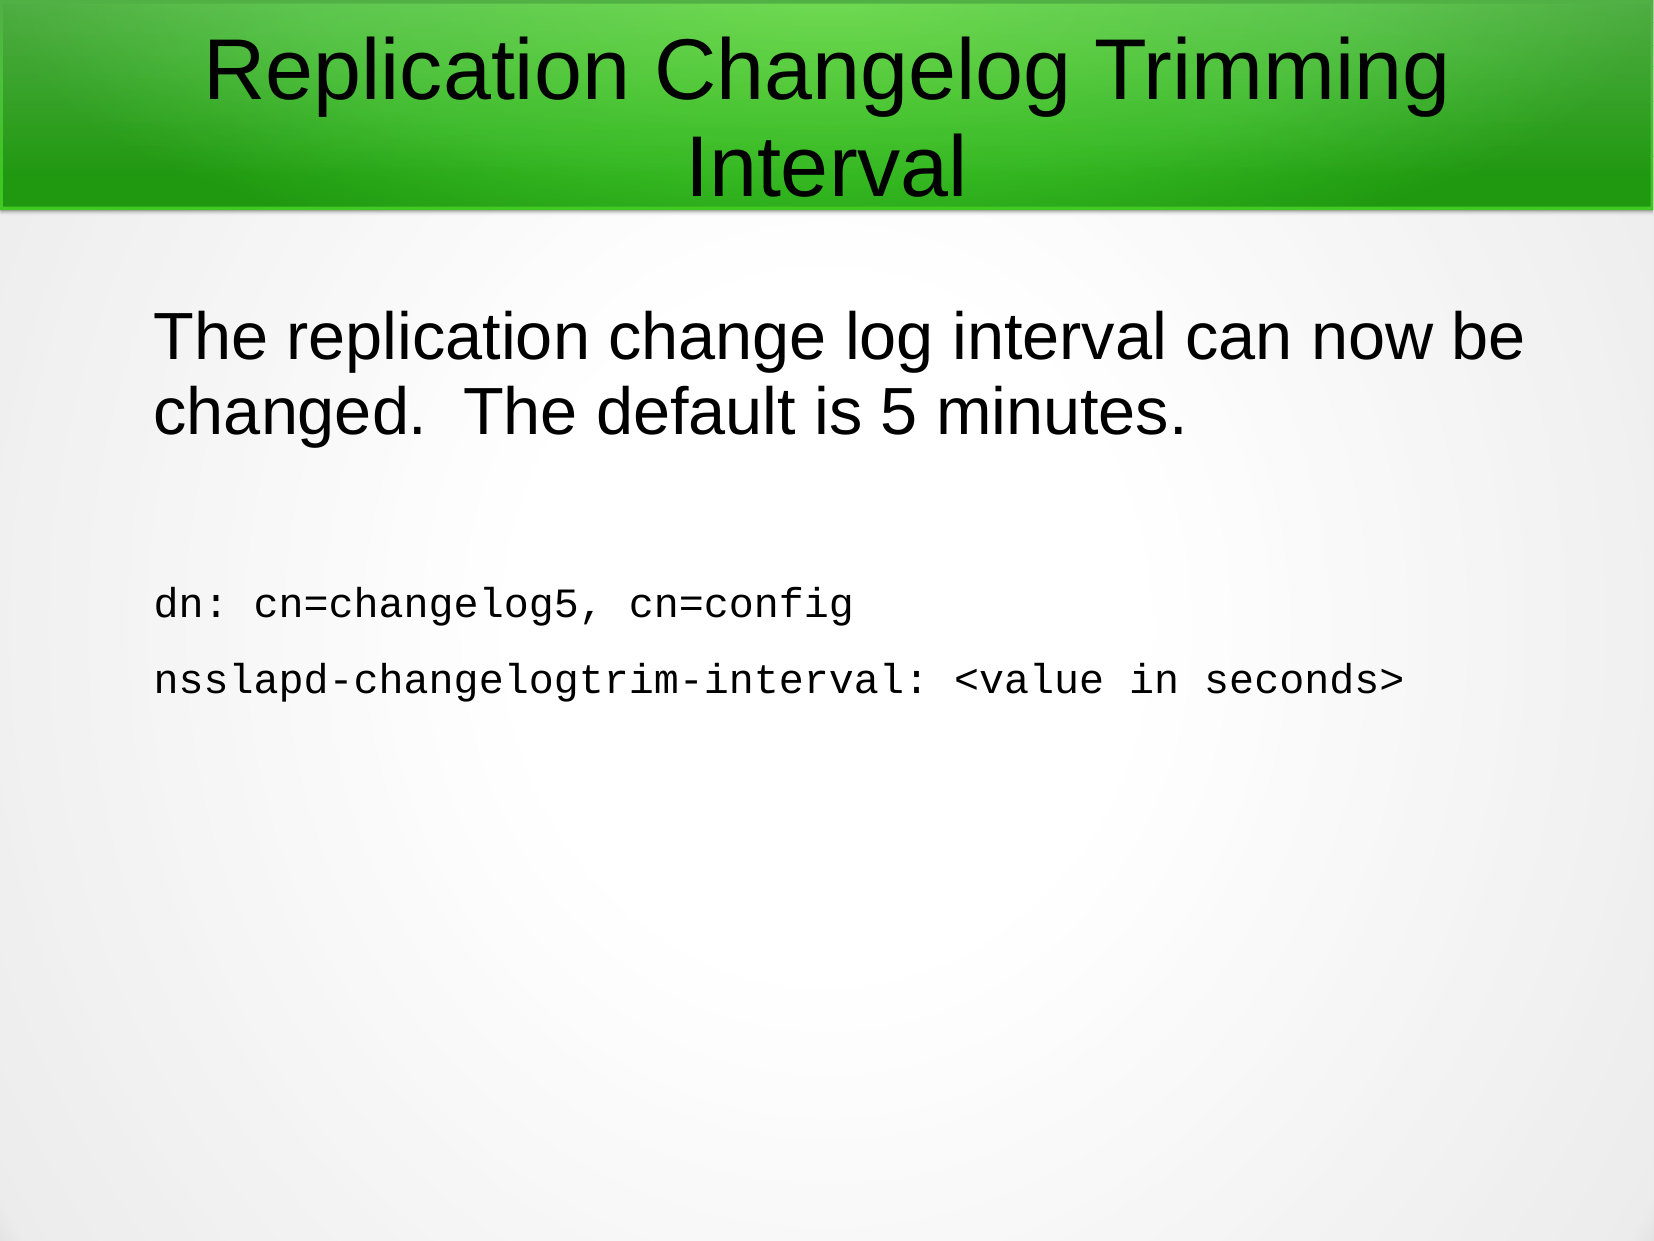

# Replication Changelog Trimming Interval
The replication change log interval can now be changed. The default is 5 minutes.
dn: cn=changelog5, cn=config
nsslapd-changelogtrim-interval: <value in seconds>